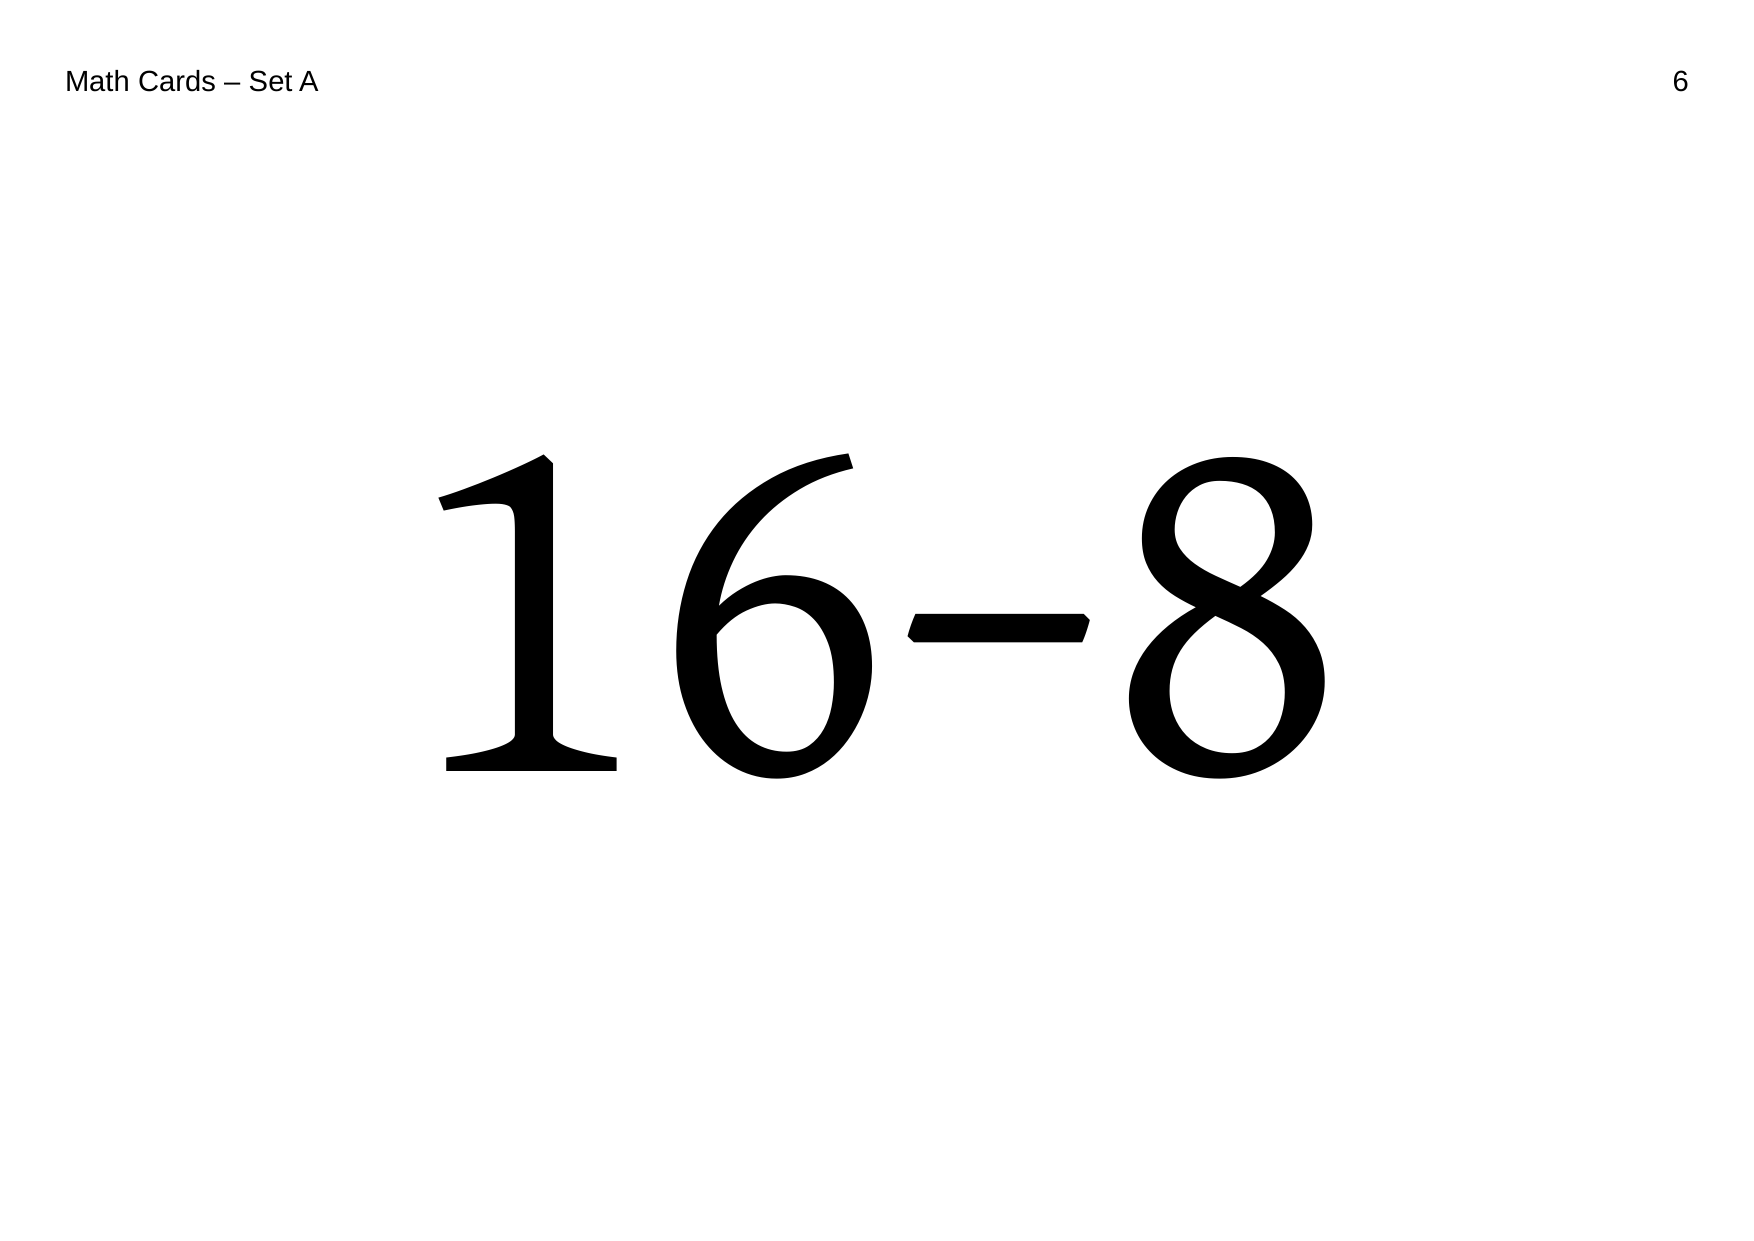

Math Cards – Set A
6
16−8